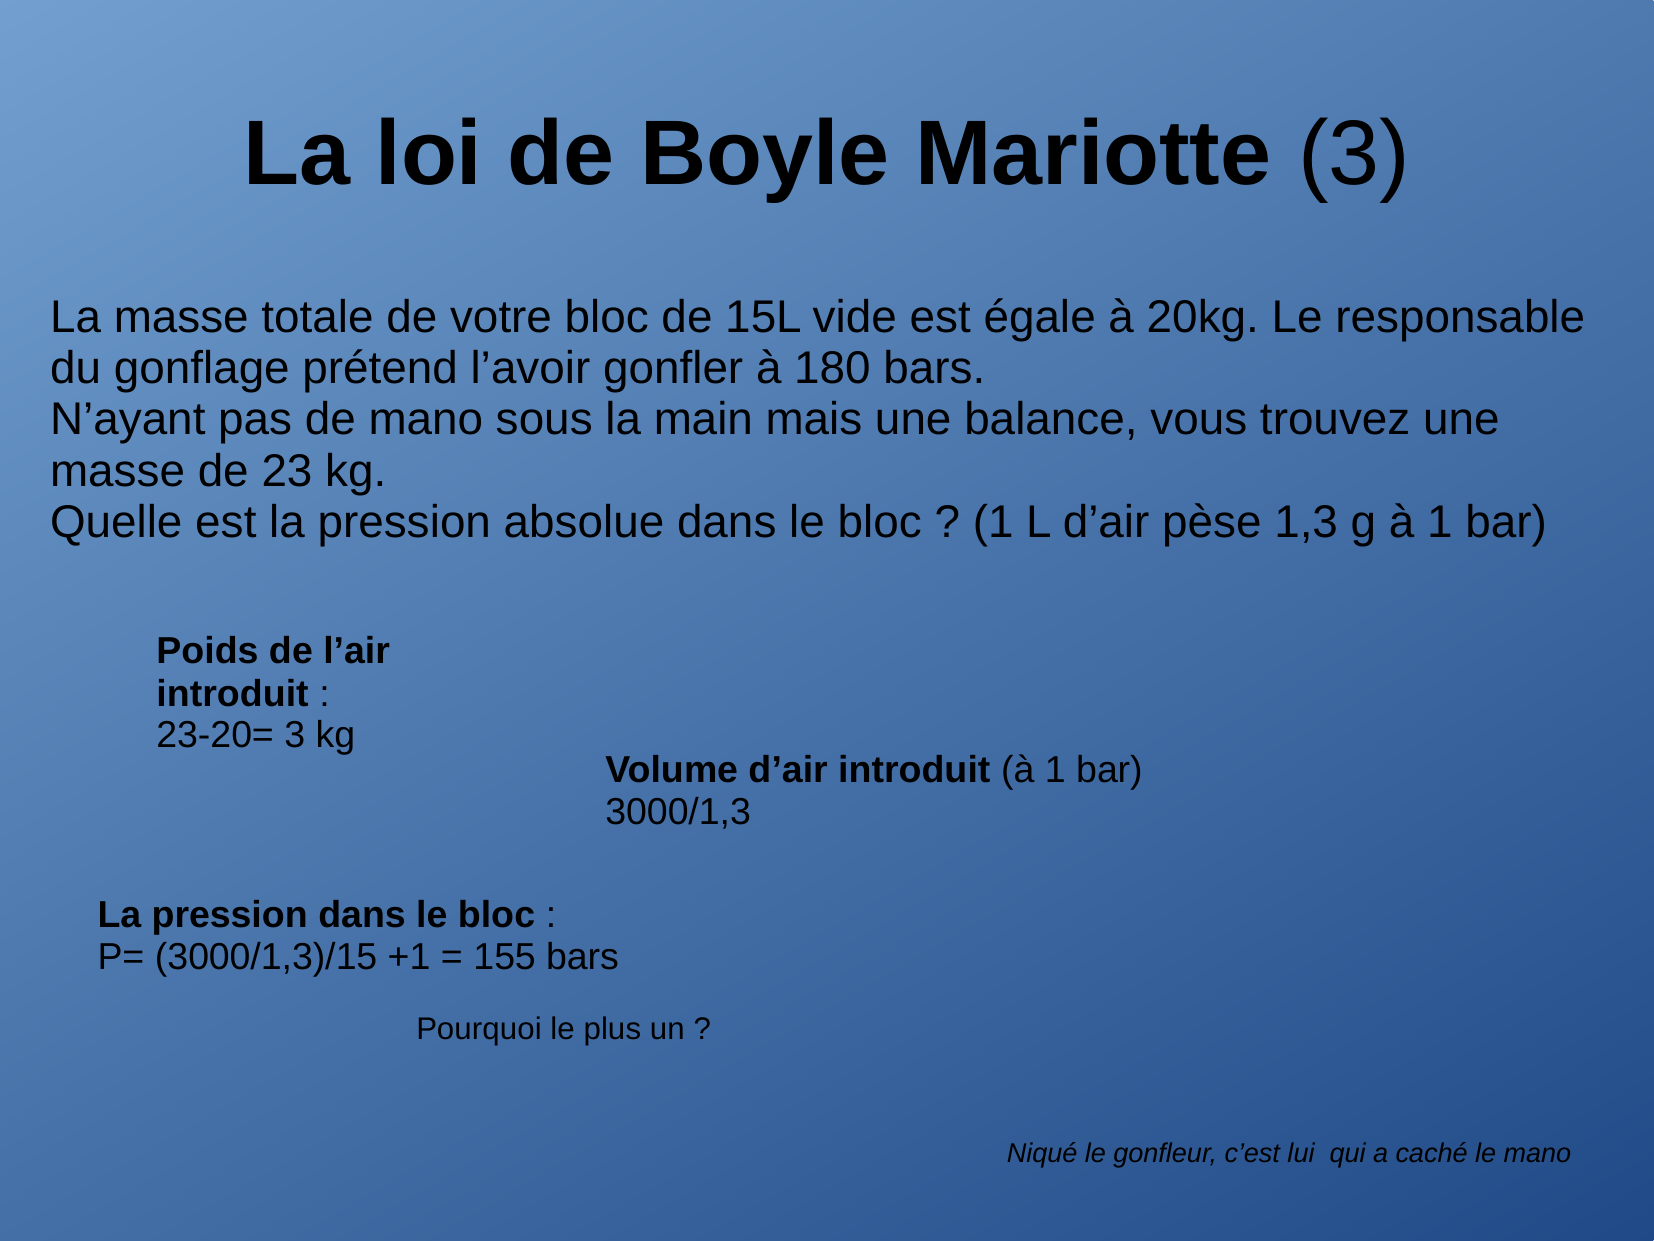

# La loi de Boyle Mariotte (3)
La masse totale de votre bloc de 15L vide est égale à 20kg. Le responsable du gonflage prétend l’avoir gonfler à 180 bars.
N’ayant pas de mano sous la main mais une balance, vous trouvez une masse de 23 kg.
Quelle est la pression absolue dans le bloc ? (1 L d’air pèse 1,3 g à 1 bar)
Poids de l’air introduit :
23-20= 3 kg
Volume d’air introduit (à 1 bar)
3000/1,3
La pression dans le bloc :
P= (3000/1,3)/15 +1 = 155 bars
Pourquoi le plus un ?
Niqué le gonfleur, c’est lui qui a caché le mano